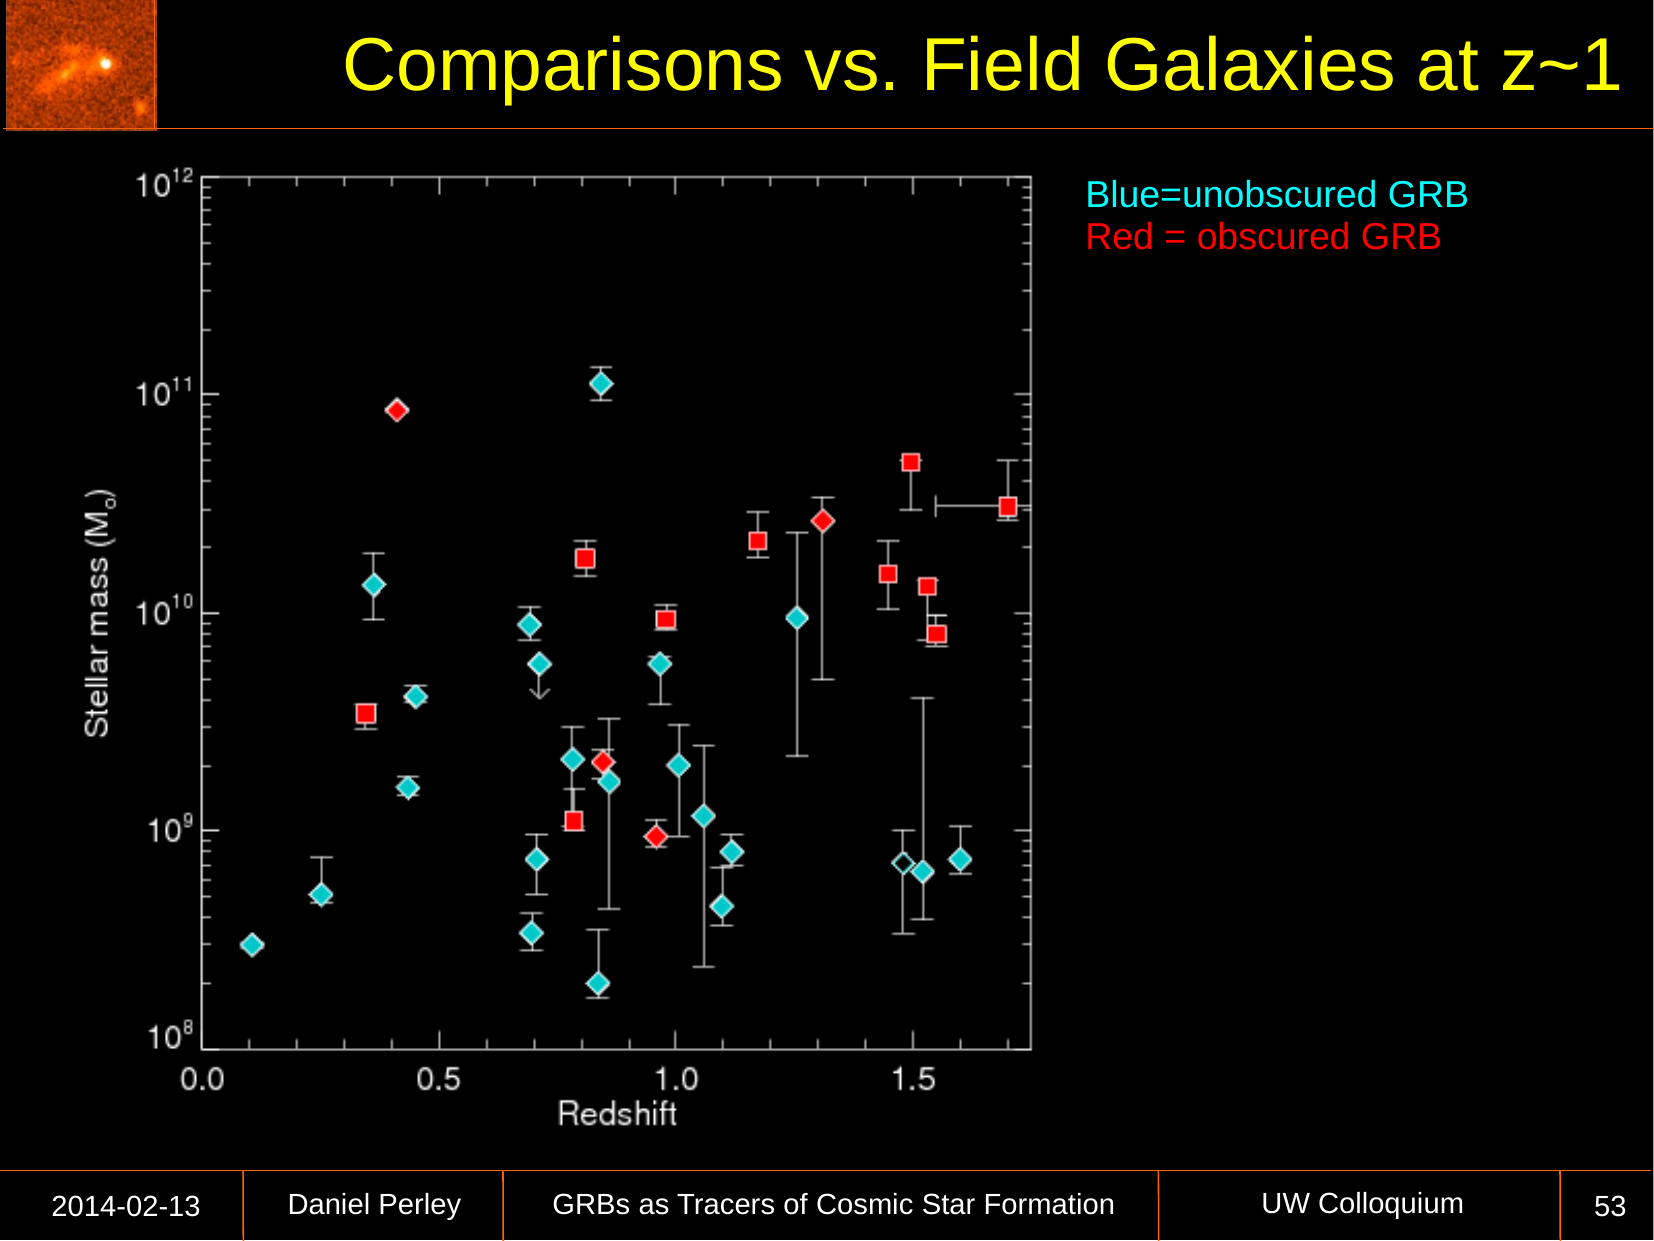

# Comparisons vs. Field Galaxies at z~1
Blue=unobscured GRB
Red = obscured GRB
2014-02-13
53